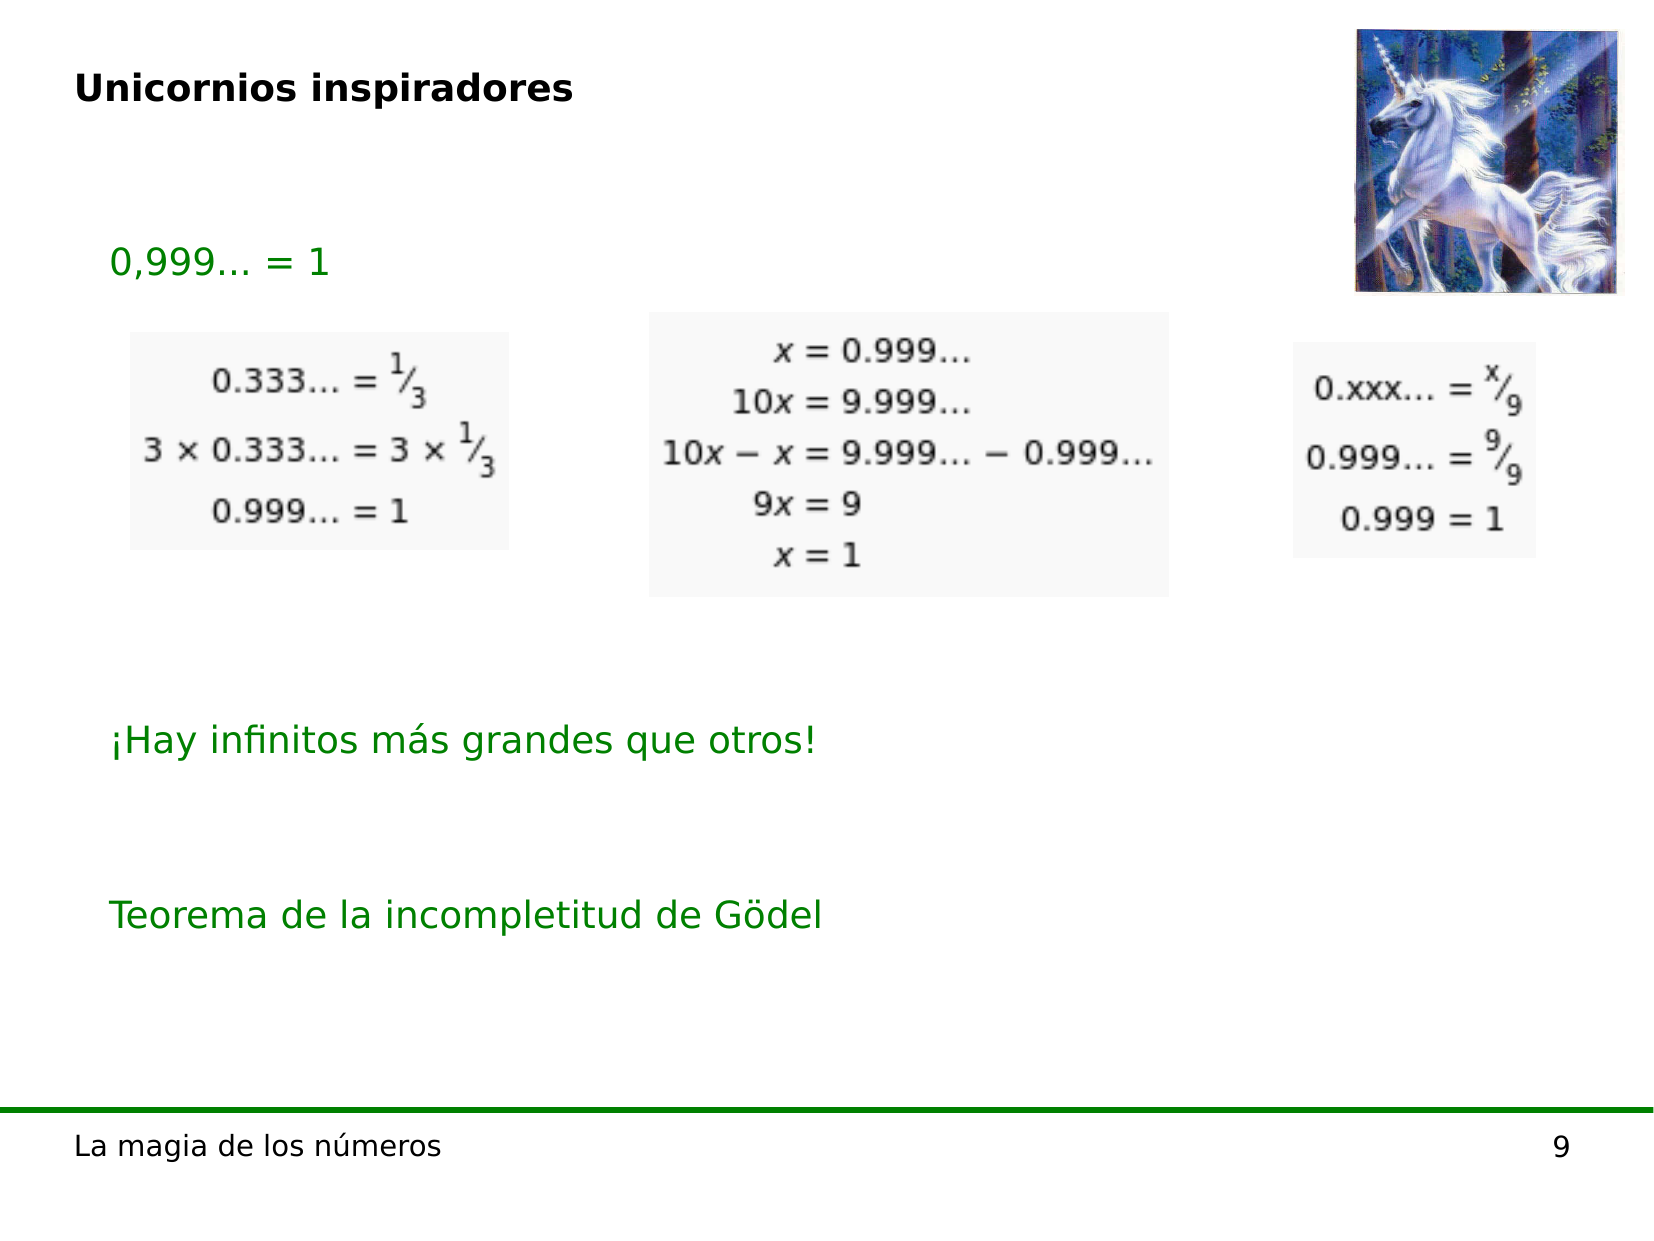

Unicornios inspiradores
0,999... = 1
¡Hay infinitos más grandes que otros!
Teorema de la incompletitud de Gödel
La magia de los números
9